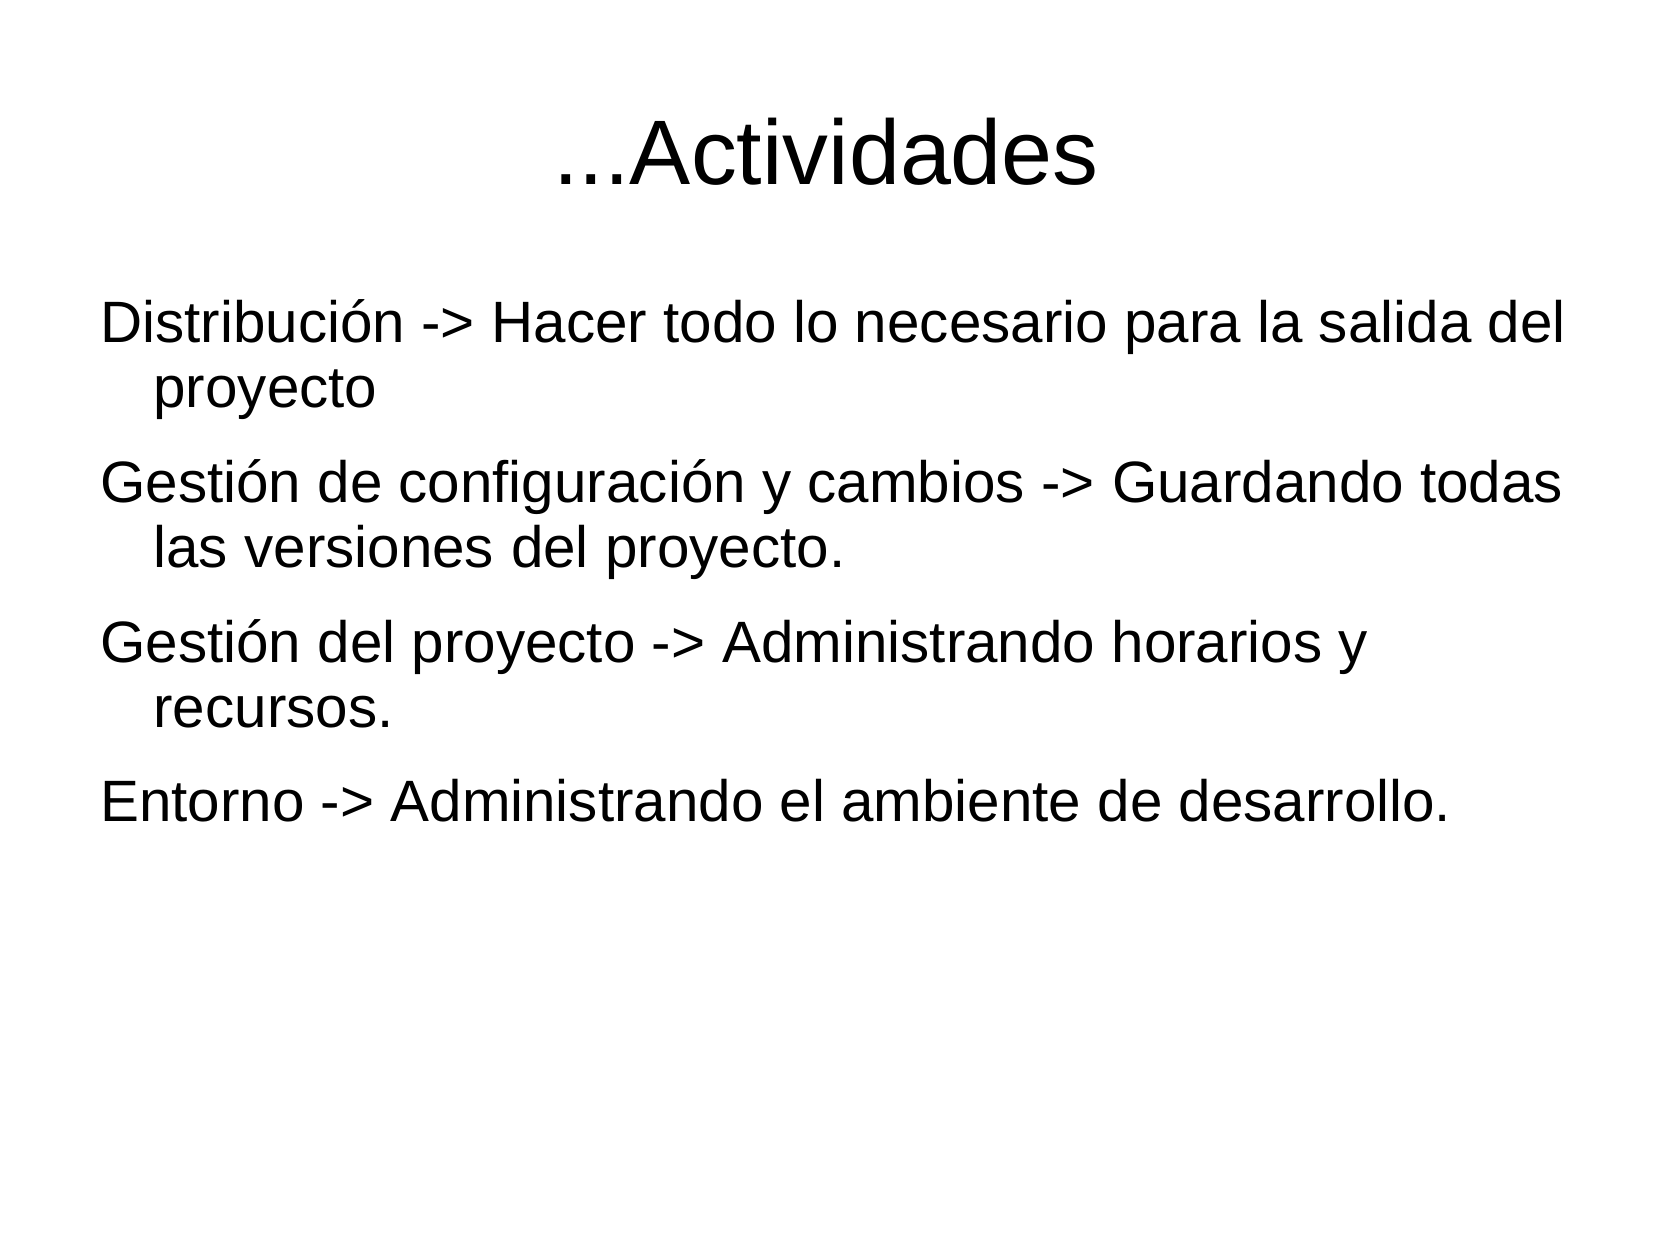

# ...Actividades
Distribución -> Hacer todo lo necesario para la salida del proyecto
Gestión de configuración y cambios -> Guardando todas las versiones del proyecto.
Gestión del proyecto -> Administrando horarios y recursos.
Entorno -> Administrando el ambiente de desarrollo.